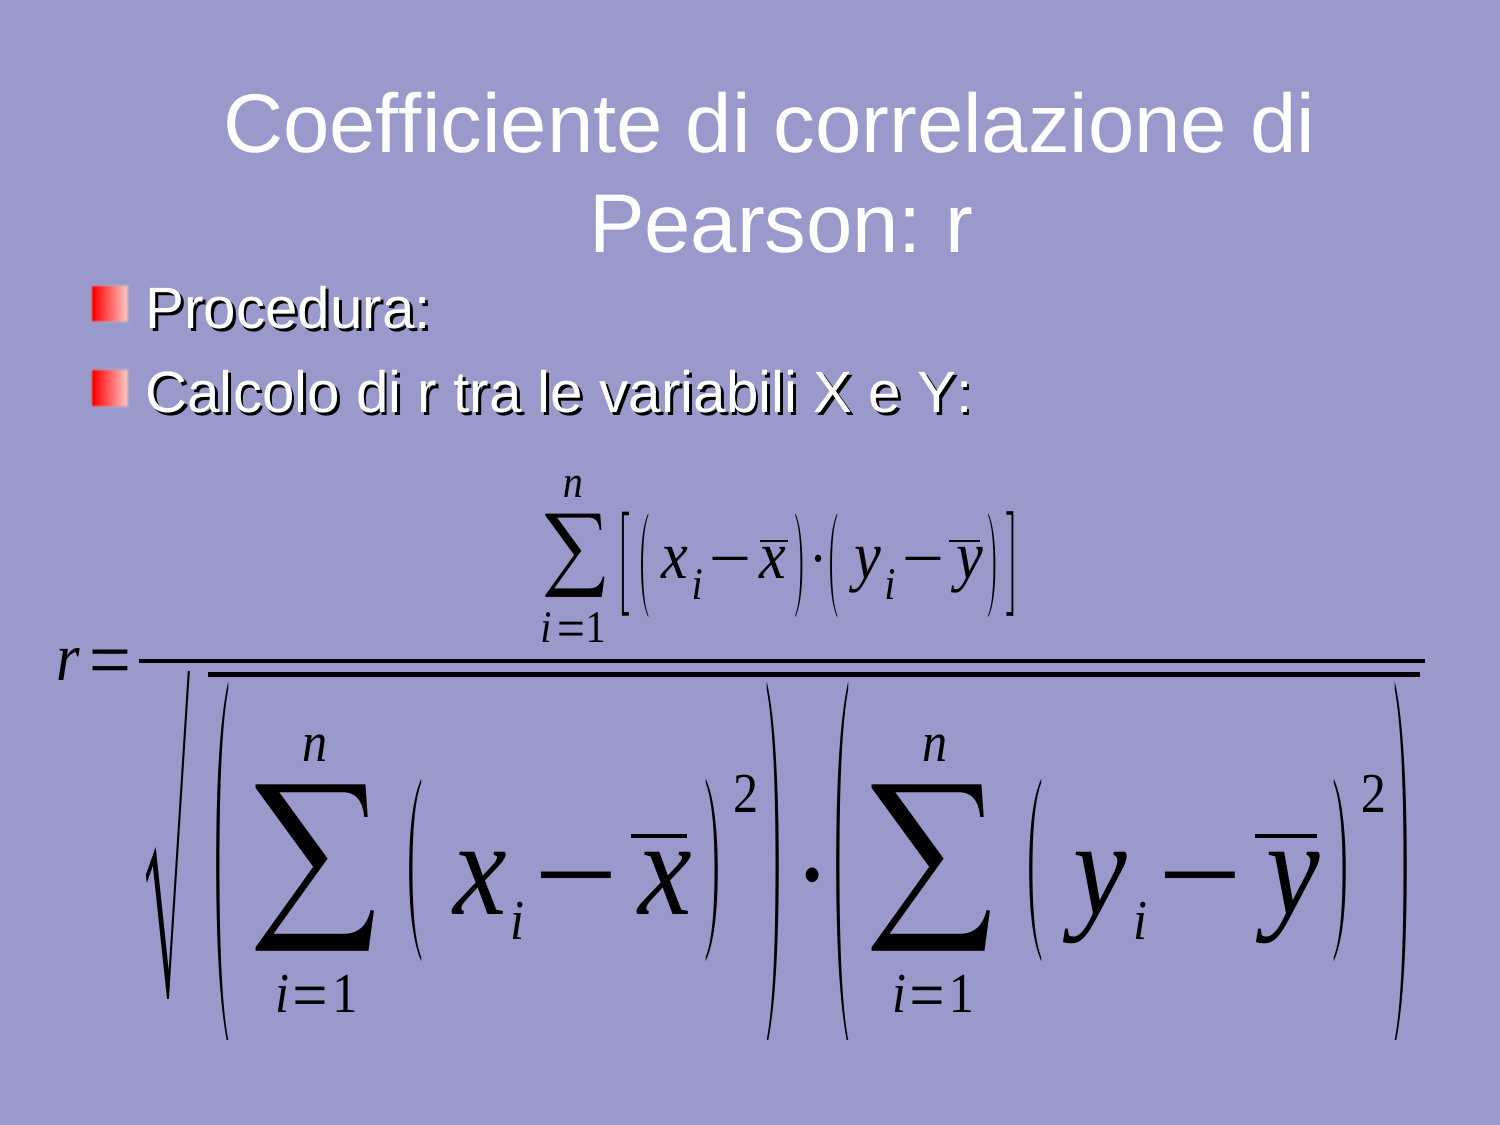

Coefficiente di correlazione di
Pearson: r
# Procedura:
Calcolo di r tra le variabili X e Y: